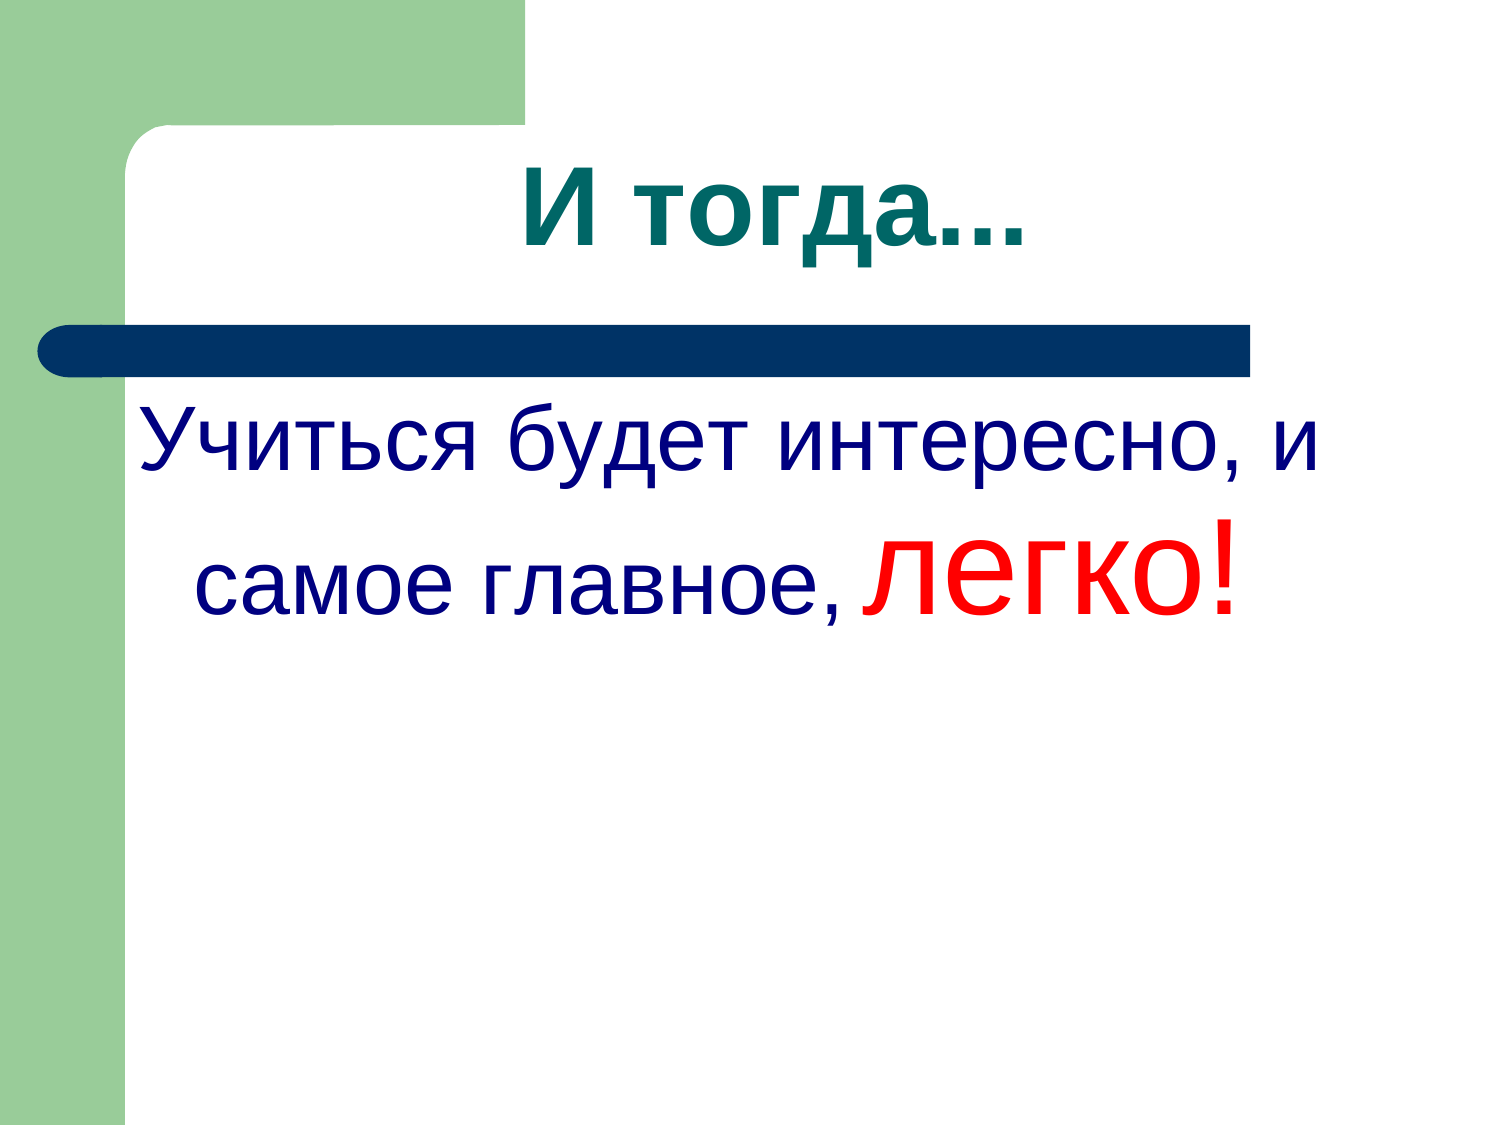

# И тогда...
Учиться будет интересно, и самое главное, легко!